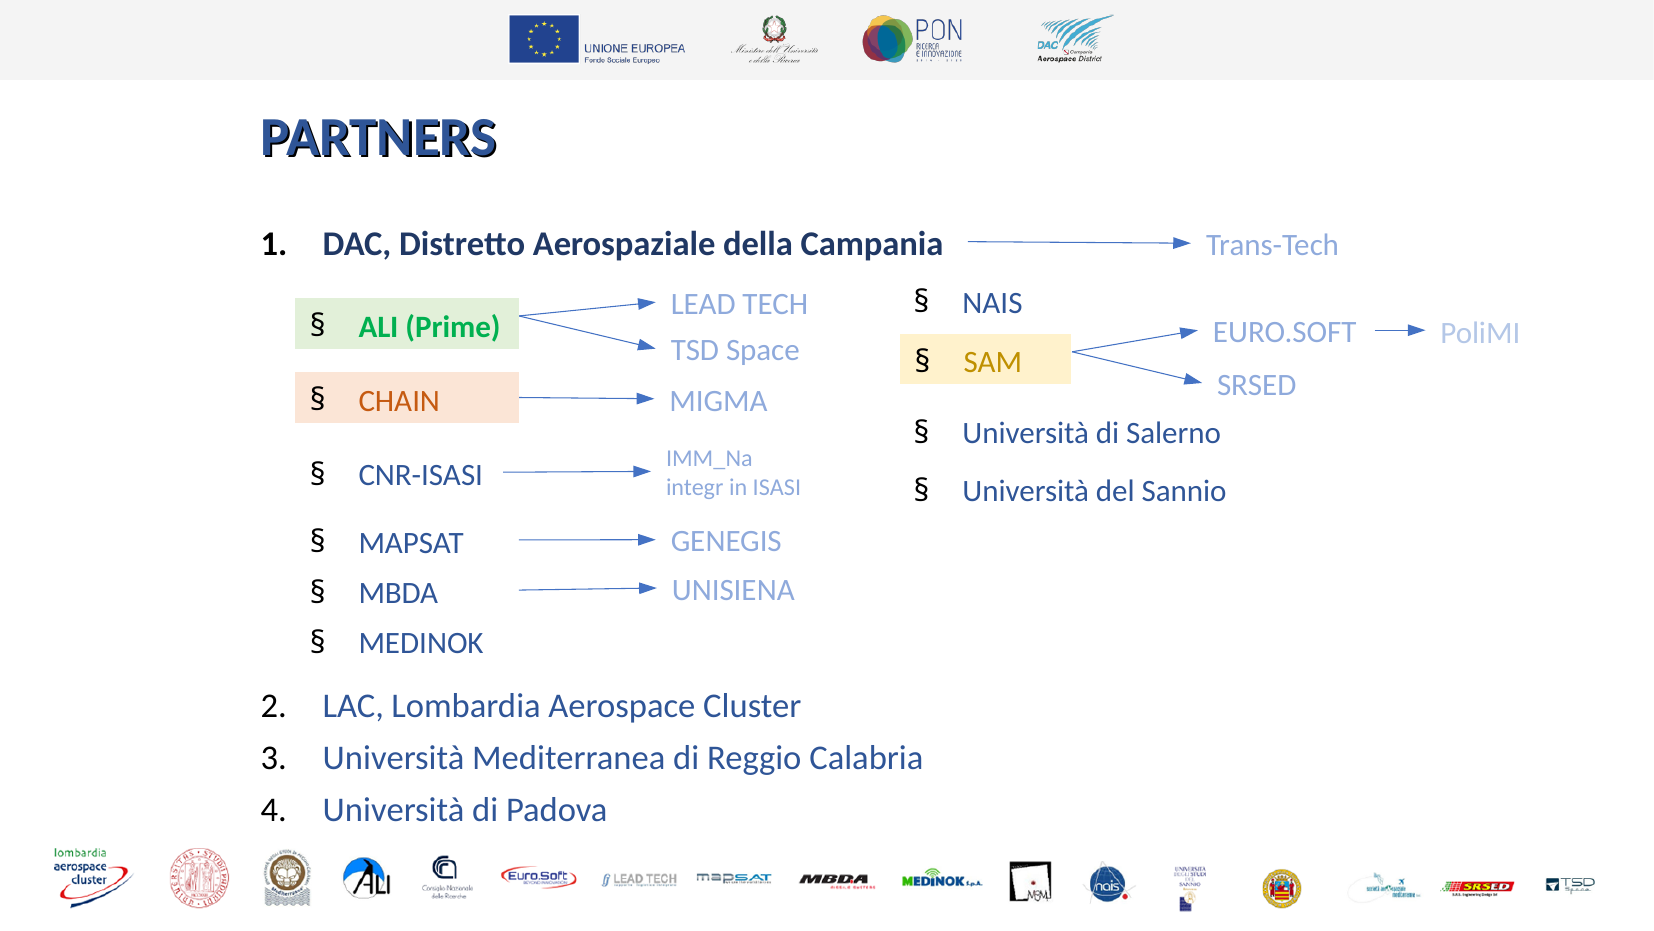

PARTNERS
DAC, Distretto Aerospaziale della Campania
NAIS
ALI (Prime)
SAM
CHAIN
Università di Salerno
Università del Sannio
CNR-ISASI
MAPSAT
MBDA
MEDINOK
LAC, Lombardia Aerospace Cluster
Università Mediterranea di Reggio Calabria
Università di Padova
Trans-Tech
LEAD TECH
ALI (Prime)
EURO.SOFT
PoliMI
TSD Space
SAM
SRSED
MIGMA
CHAIN
IMM_Na integr in ISASI
GENEGIS
UNISIENA